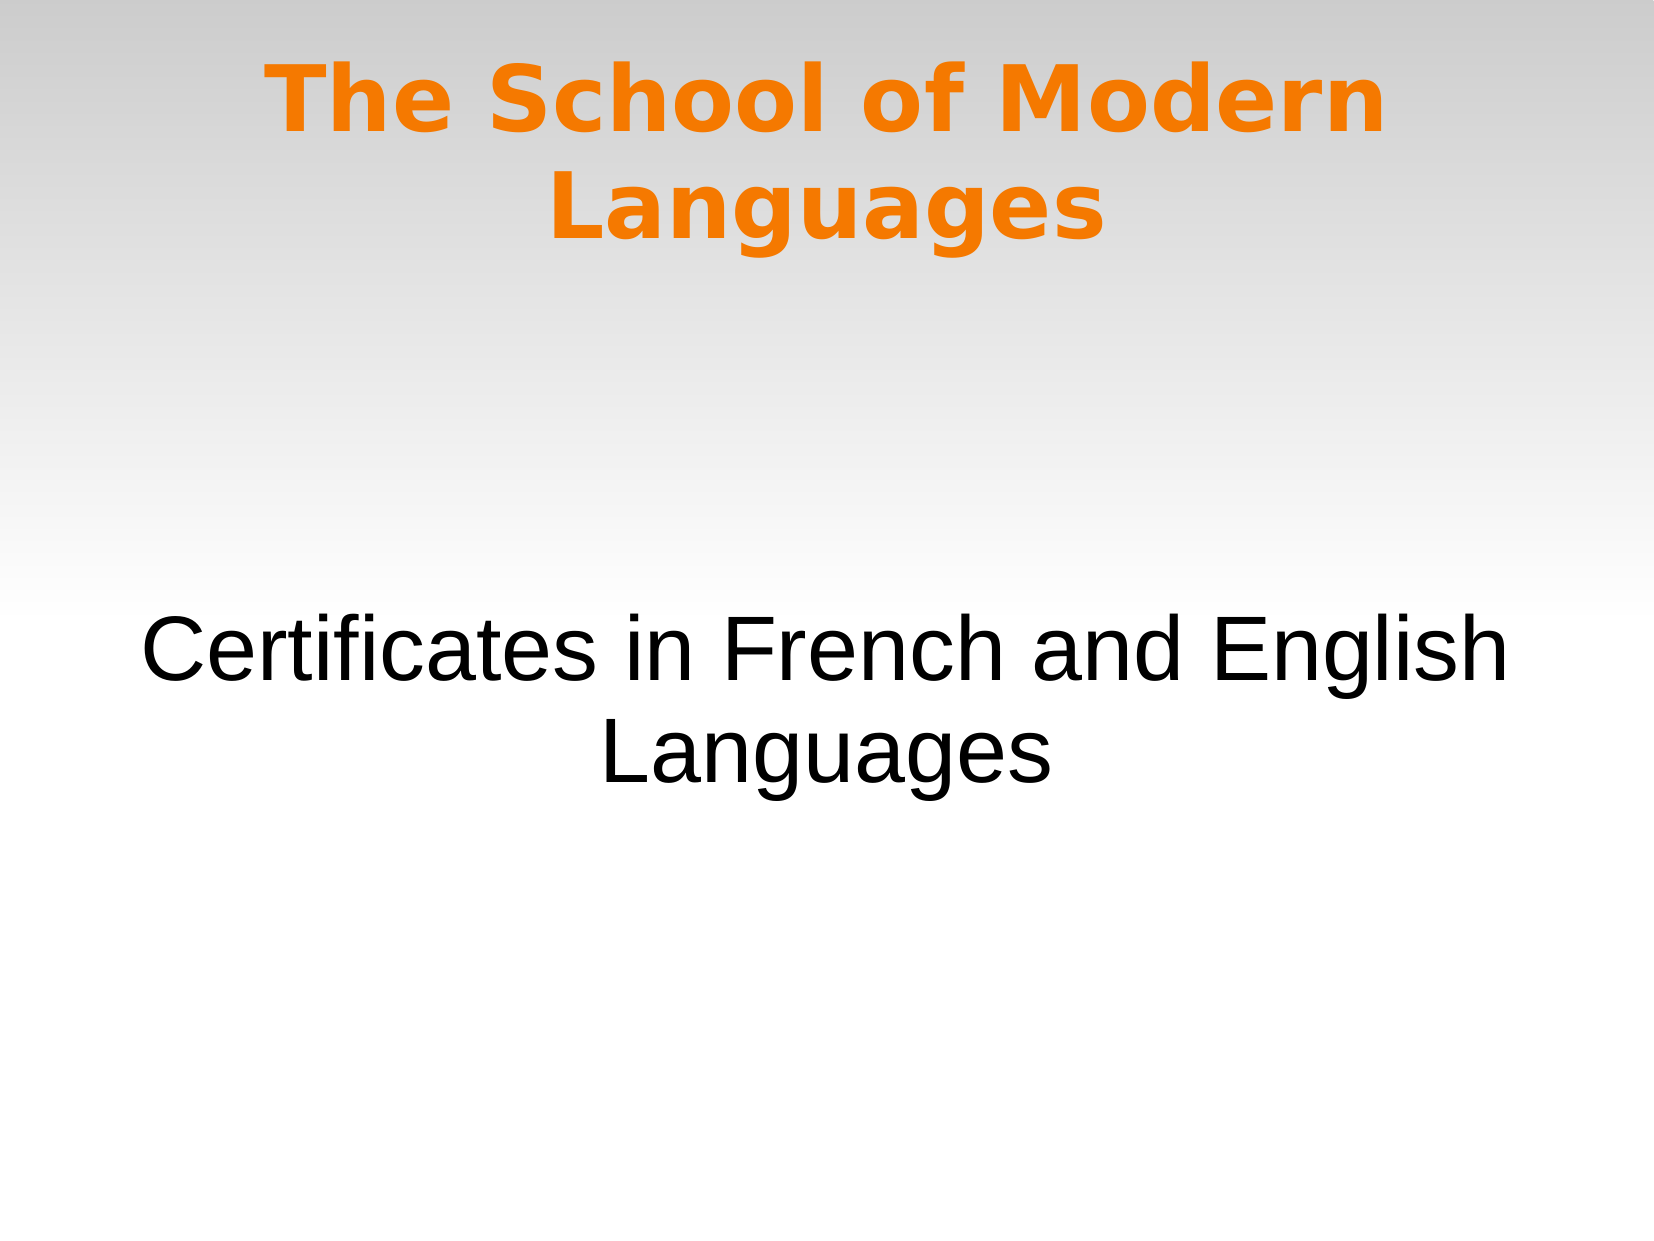

# The School of Modern Languages
Certificates in French and English Languages